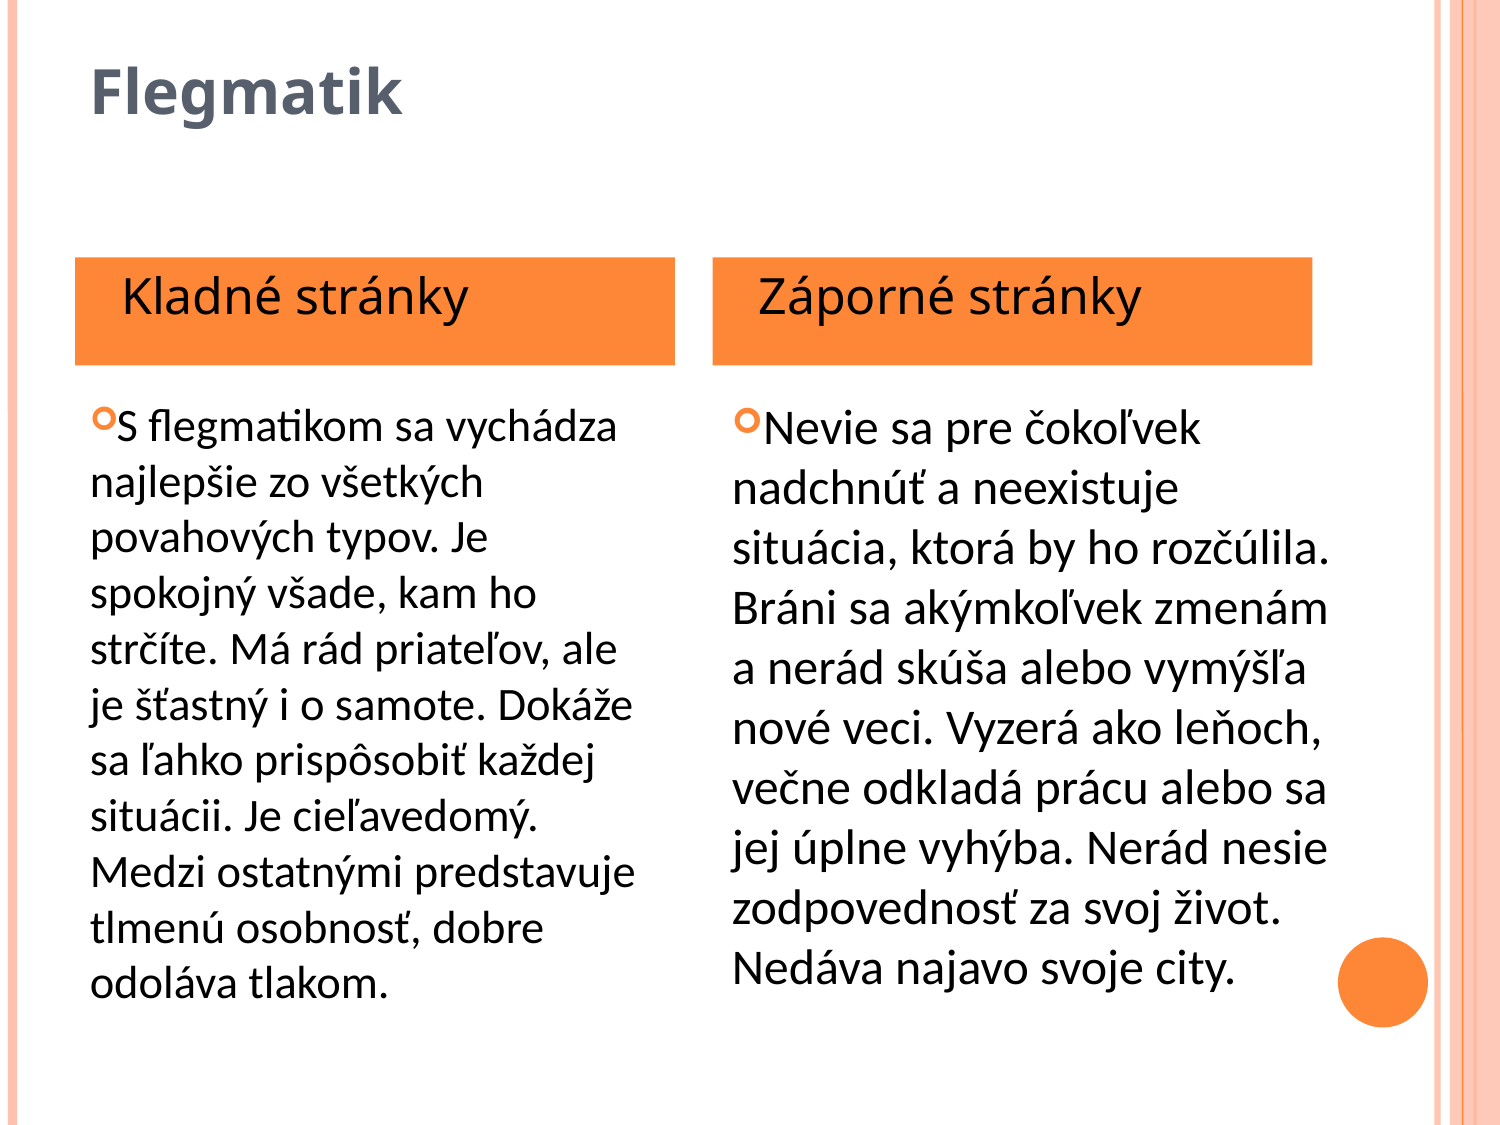

# Flegmatik
Kladné stránky
Záporné stránky
S flegmatikom sa vychádza najlepšie zo všetkých povahových typov. Je spokojný všade, kam ho strčíte. Má rád priateľov, ale je šťastný i o samote. Dokáže sa ľahko prispôsobiť každej situácii. Je cieľavedomý. Medzi ostatnými predstavuje tlmenú osobnosť, dobre odoláva tlakom.
Nevie sa pre čokoľvek nadchnúť a neexistuje situácia, ktorá by ho rozčúlila. Bráni sa akýmkoľvek zmenám a nerád skúša alebo vymýšľa nové veci. Vyzerá ako leňoch, večne odkladá prácu alebo sa jej úplne vyhýba. Nerád nesie zodpovednosť za svoj život. Nedáva najavo svoje city.